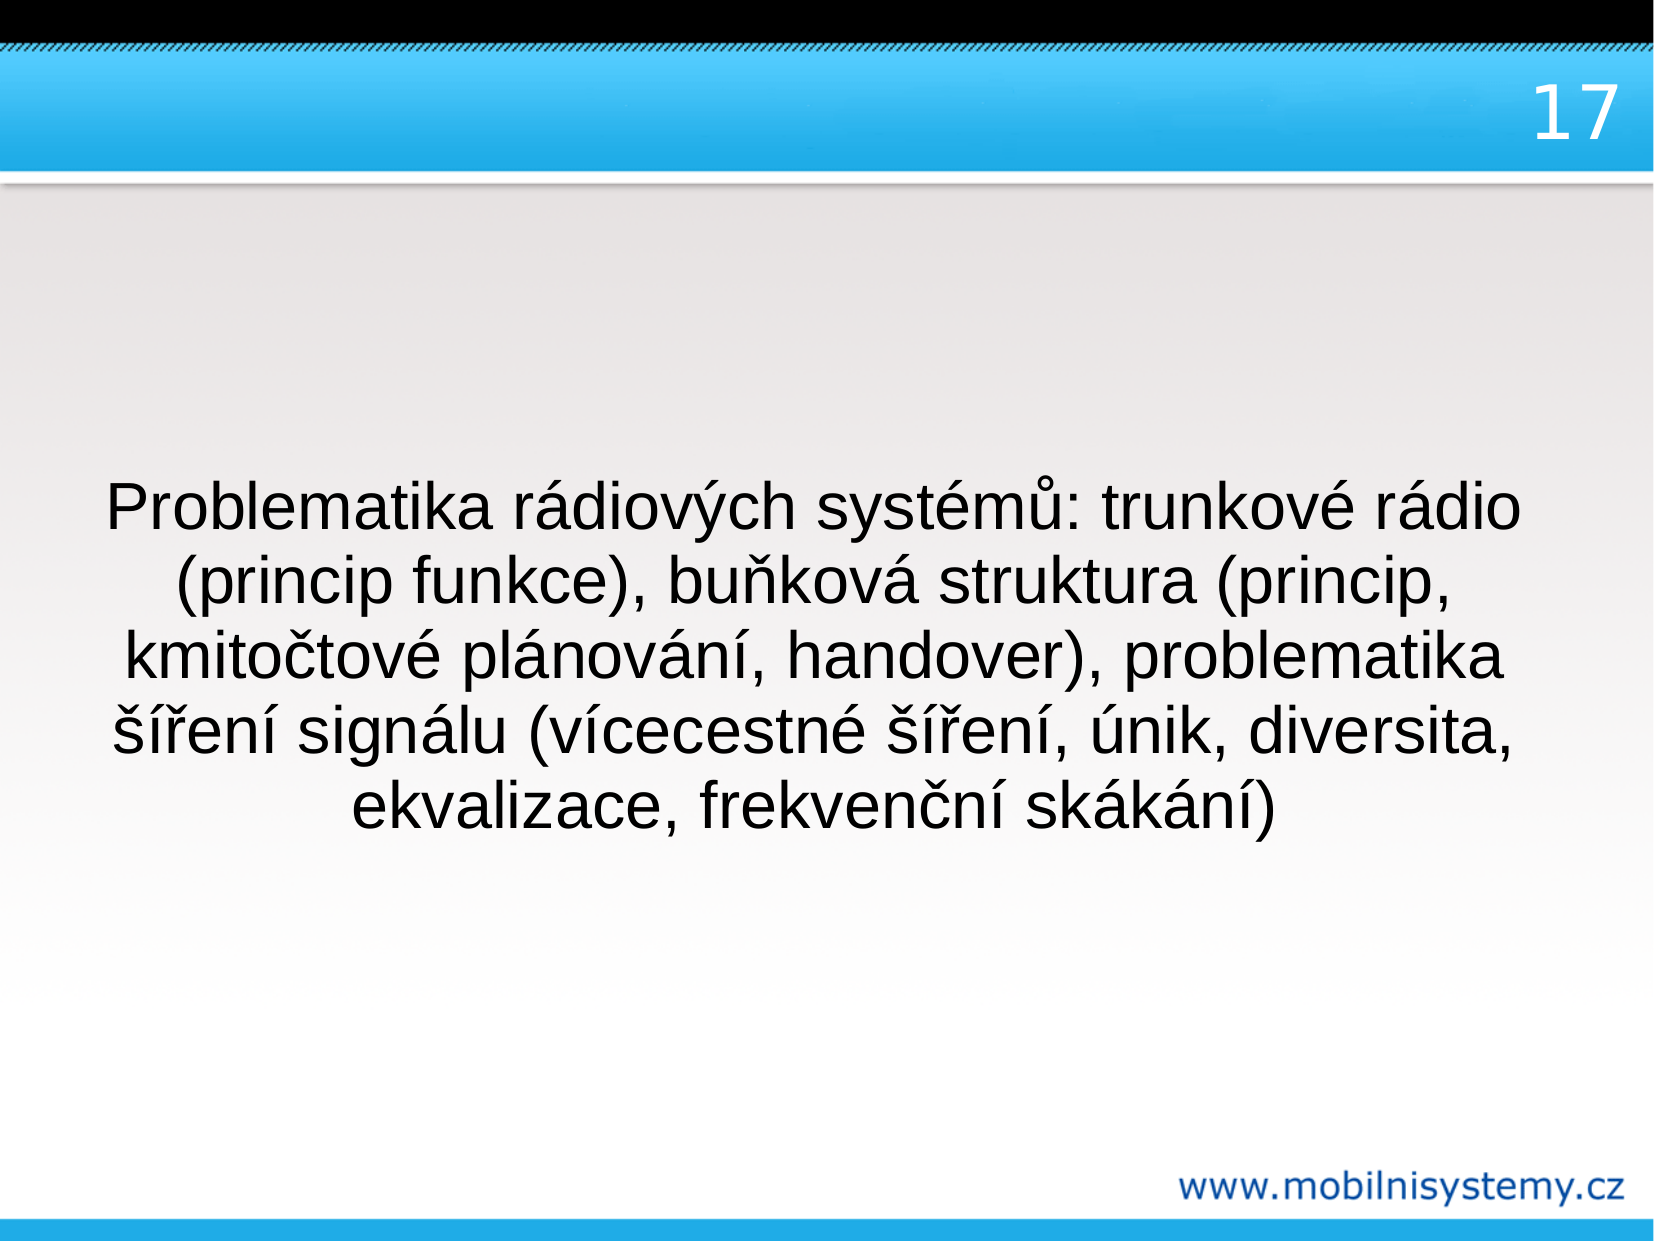

# 17
Problematika rádiových systémů: trunkové rádio (princip funkce), buňková struktura (princip, kmitočtové plánování, handover), problematika šíření signálu (vícecestné šíření, únik, diversita, ekvalizace, frekvenční skákání)